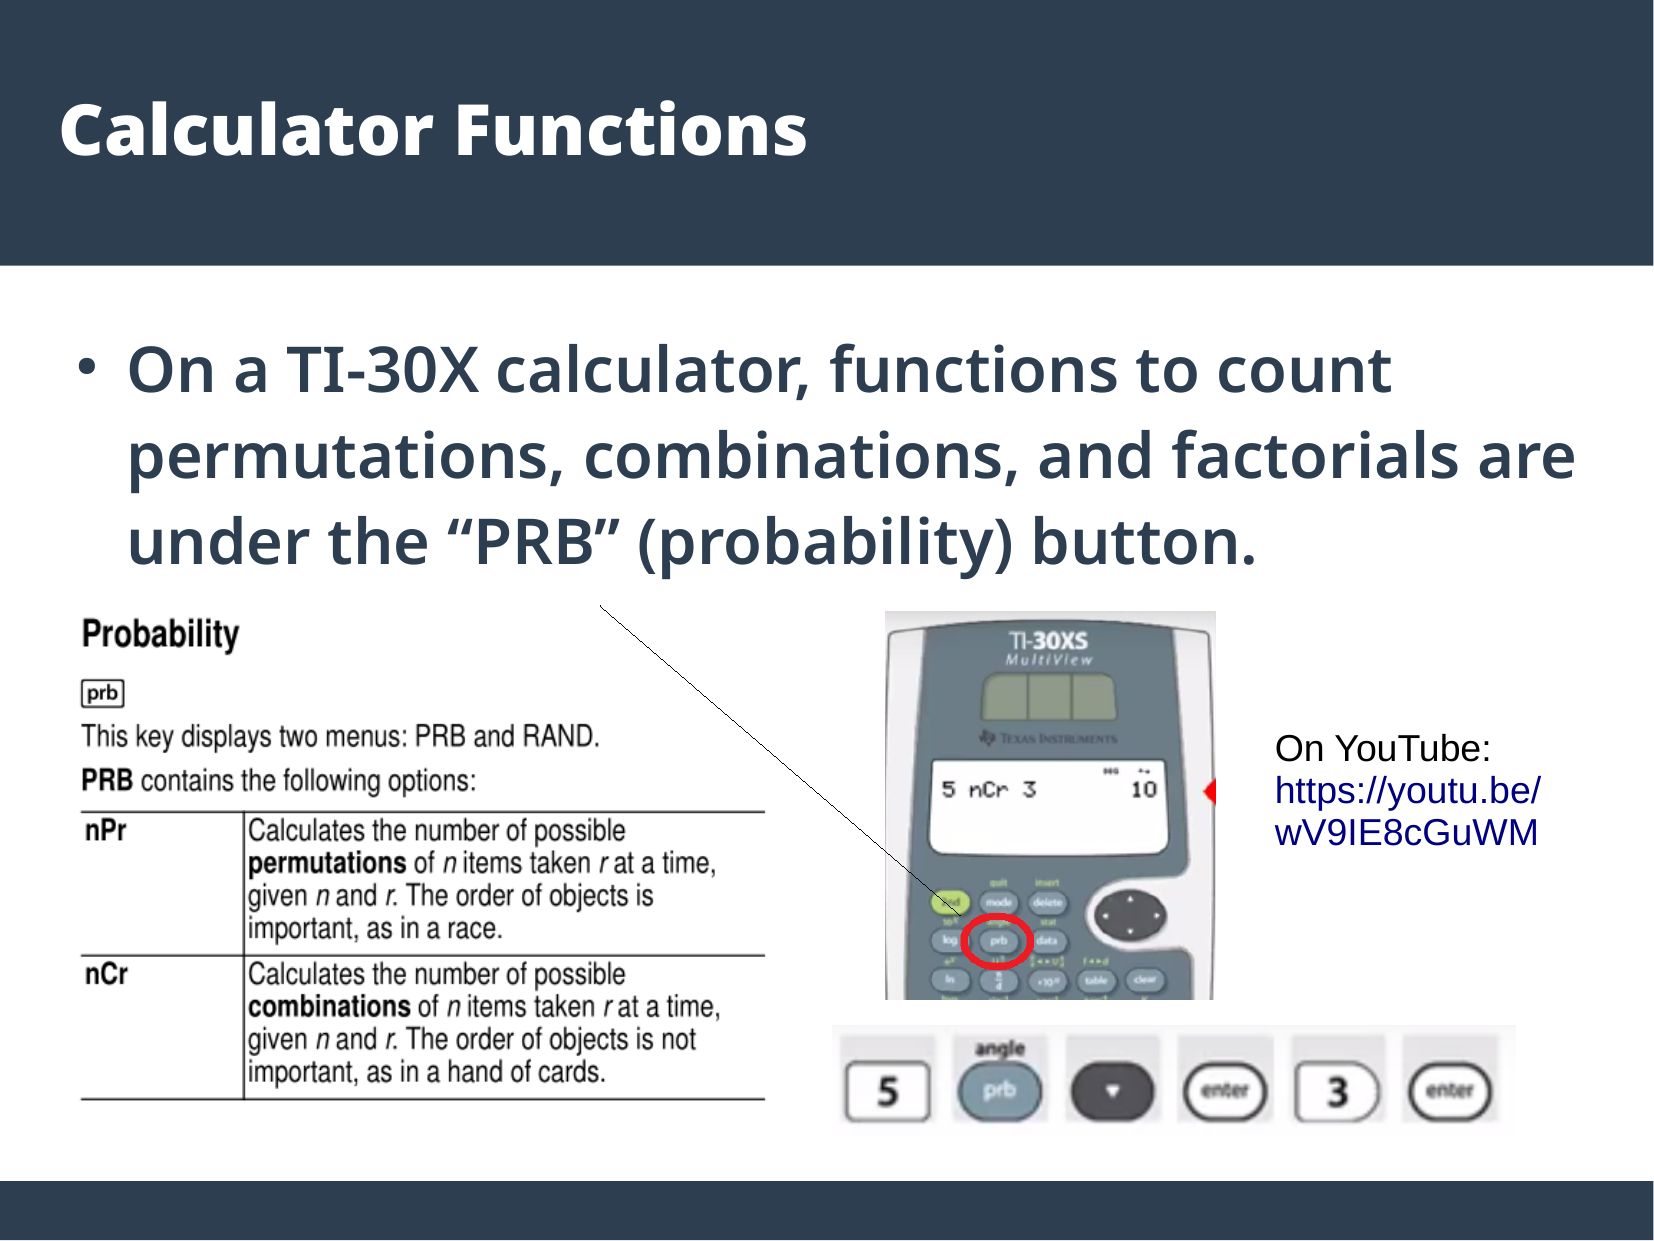

# Calculator Functions
On a TI-30X calculator, functions to count permutations, combinations, and factorials are under the “PRB” (probability) button.
On YouTube:
https://youtu.be/
wV9IE8cGuWM